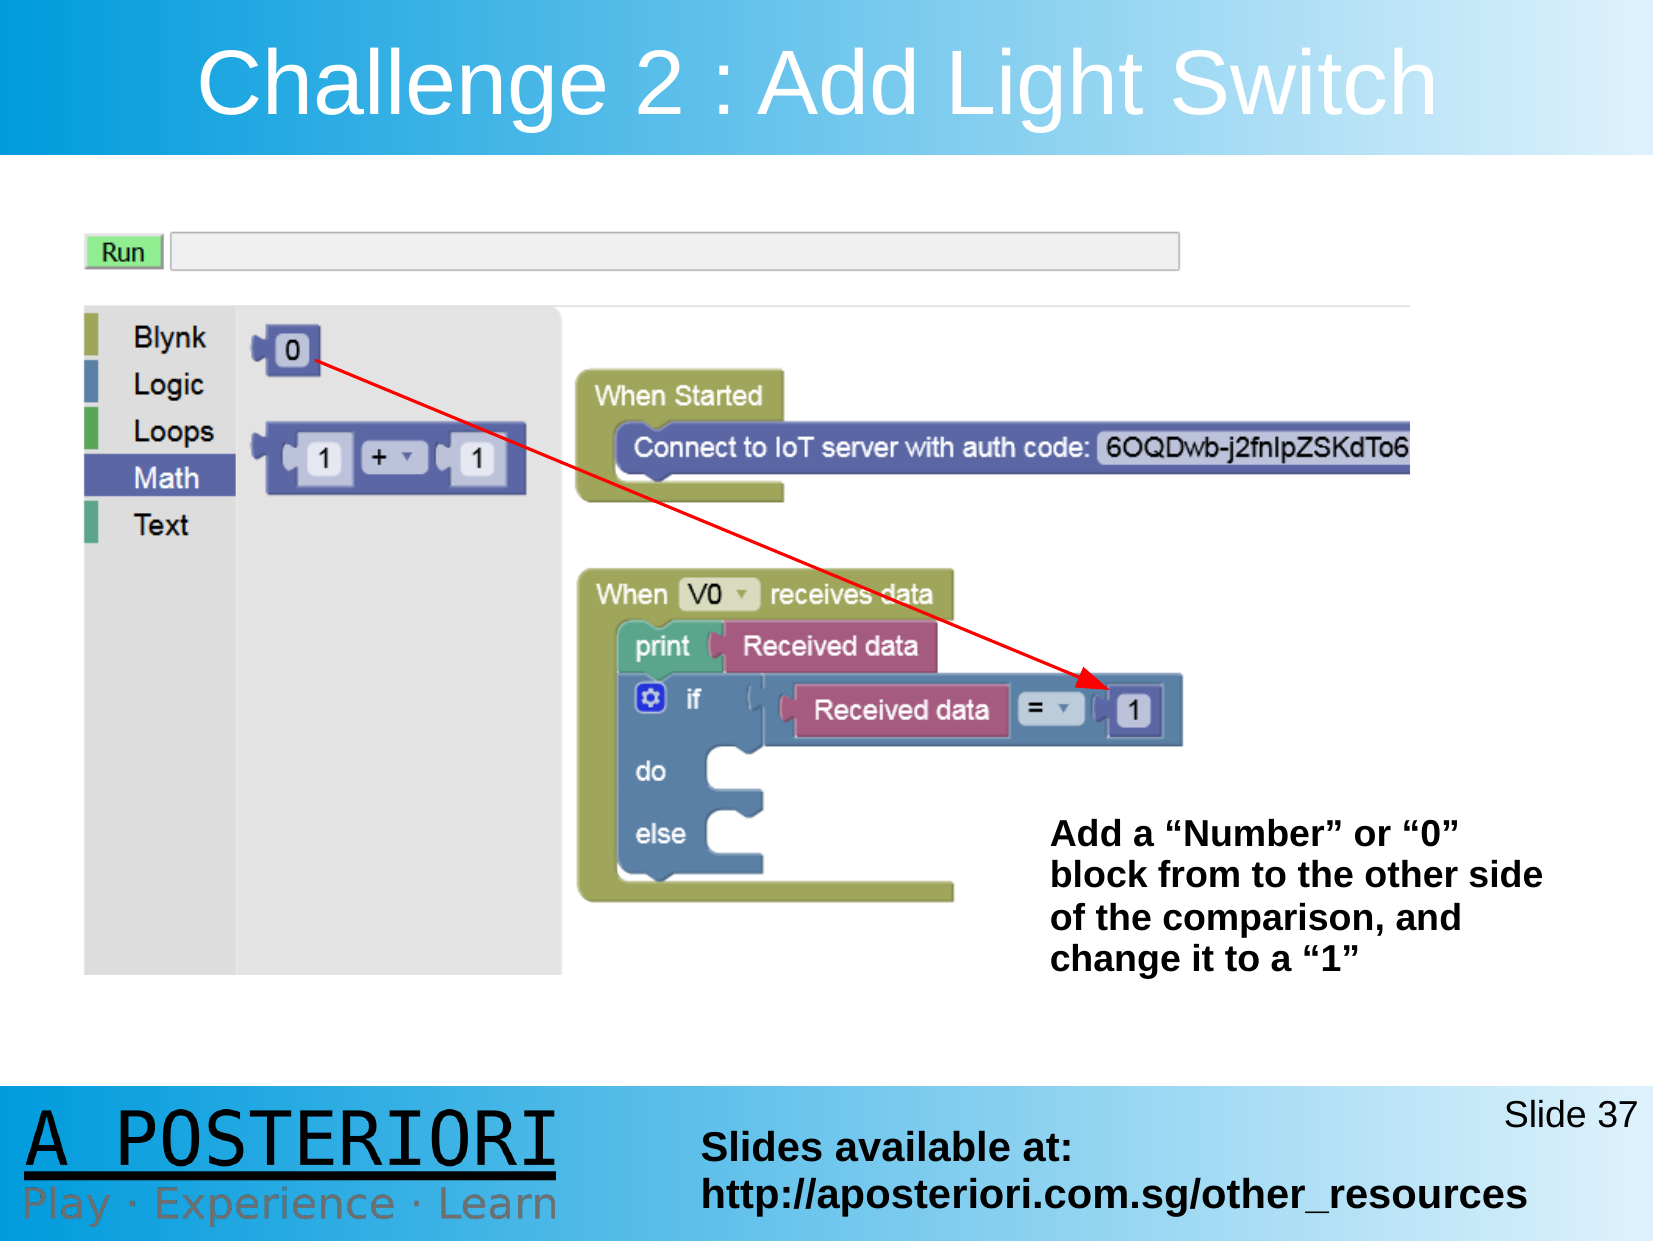

# Challenge 2 : Add Light Switch
Add a “Number” or “0” block from to the other side of the comparison, and change it to a “1”